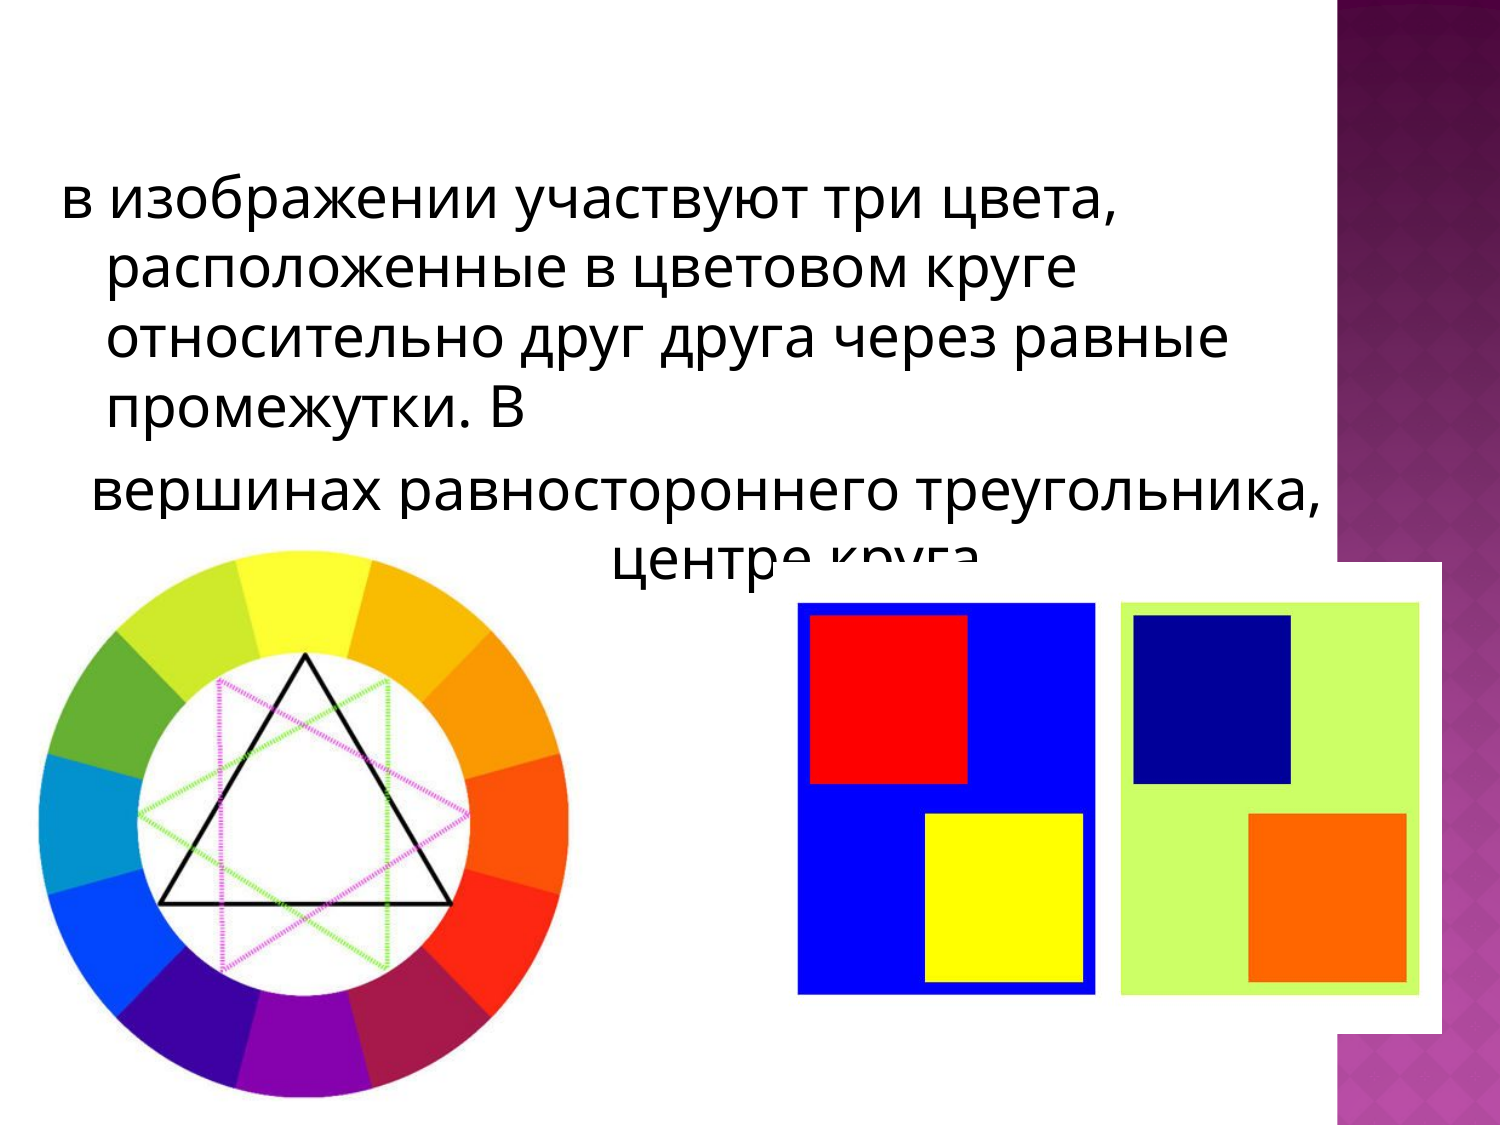

# Трёхцветная гармония
в изображении участвуют три цвета, расположенные в цветовом круге относительно друг друга через равные промежутки. В
 вершинах равностороннего треугольника, нарисованного в центре круга.